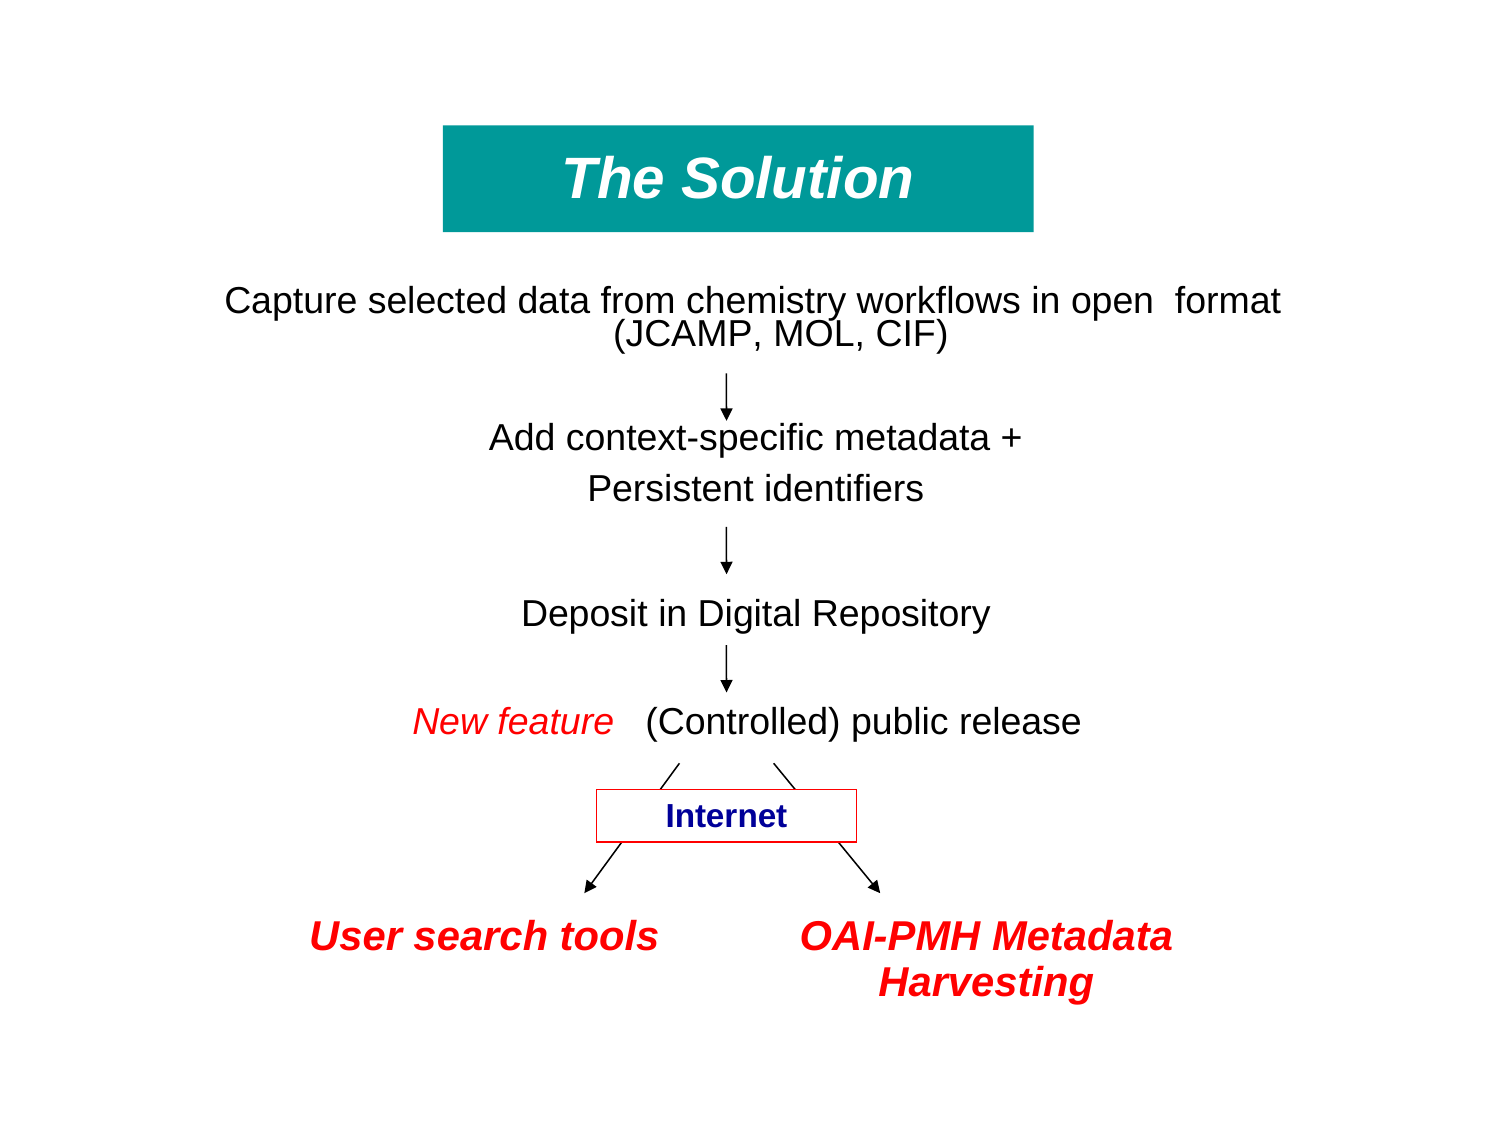

The Solution
# Capture selected data from chemistry workflows in open format (JCAMP, MOL, CIF)
Add context-specific metadata +
Persistent identifiers
Deposit in Digital Repository
New feature (Controlled) public release
Internet
User search tools
OAI-PMH Metadata Harvesting